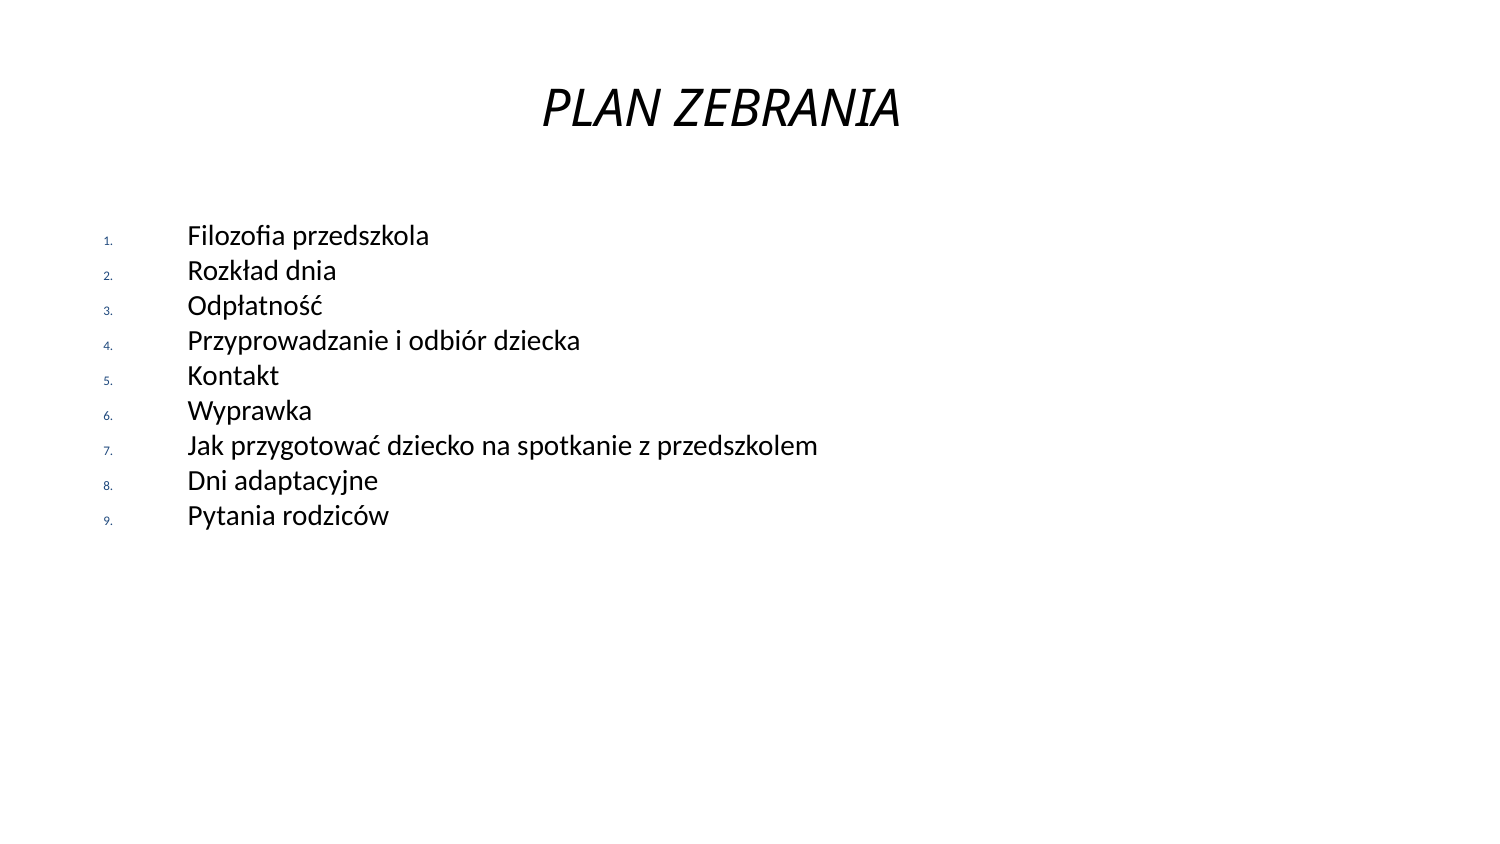

PLAN ZEBRANIA
Filozofia przedszkola
Rozkład dnia
Odpłatność
Przyprowadzanie i odbiór dziecka
Kontakt
Wyprawka
Jak przygotować dziecko na spotkanie z przedszkolem
Dni adaptacyjne
Pytania rodziców